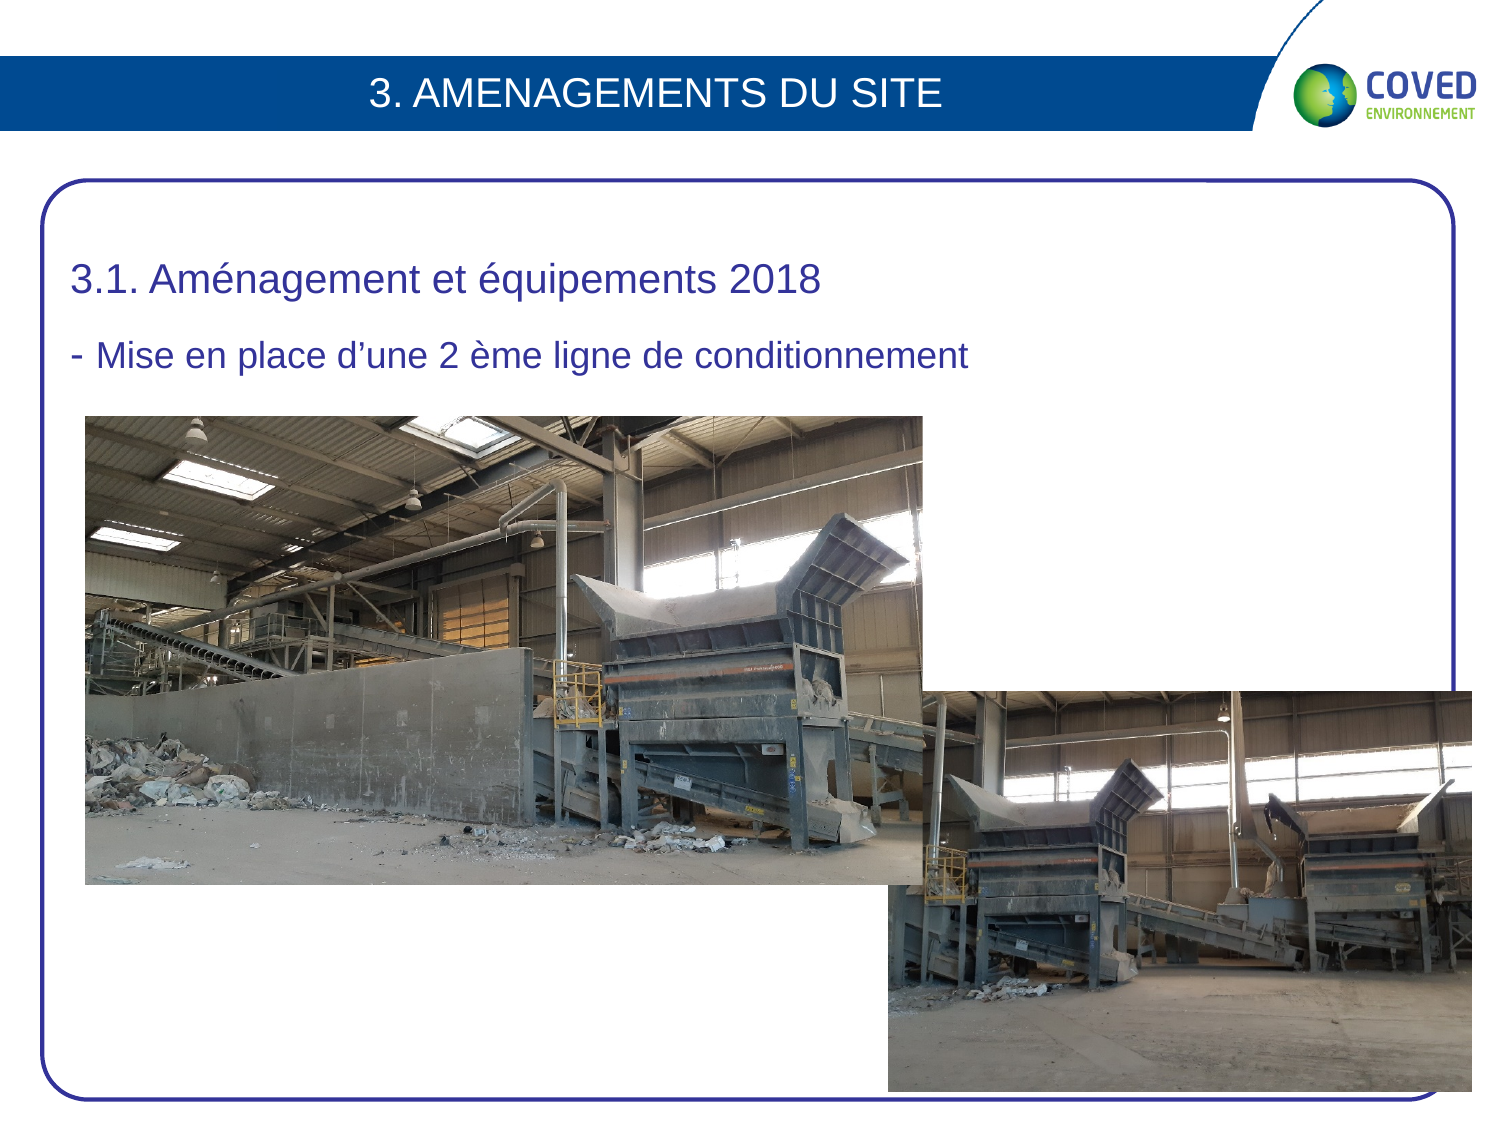

3. AMENAGEMENTS DU SITE
3.1. Aménagement et équipements 2018
- Mise en place d’une 2 ème ligne de conditionnement